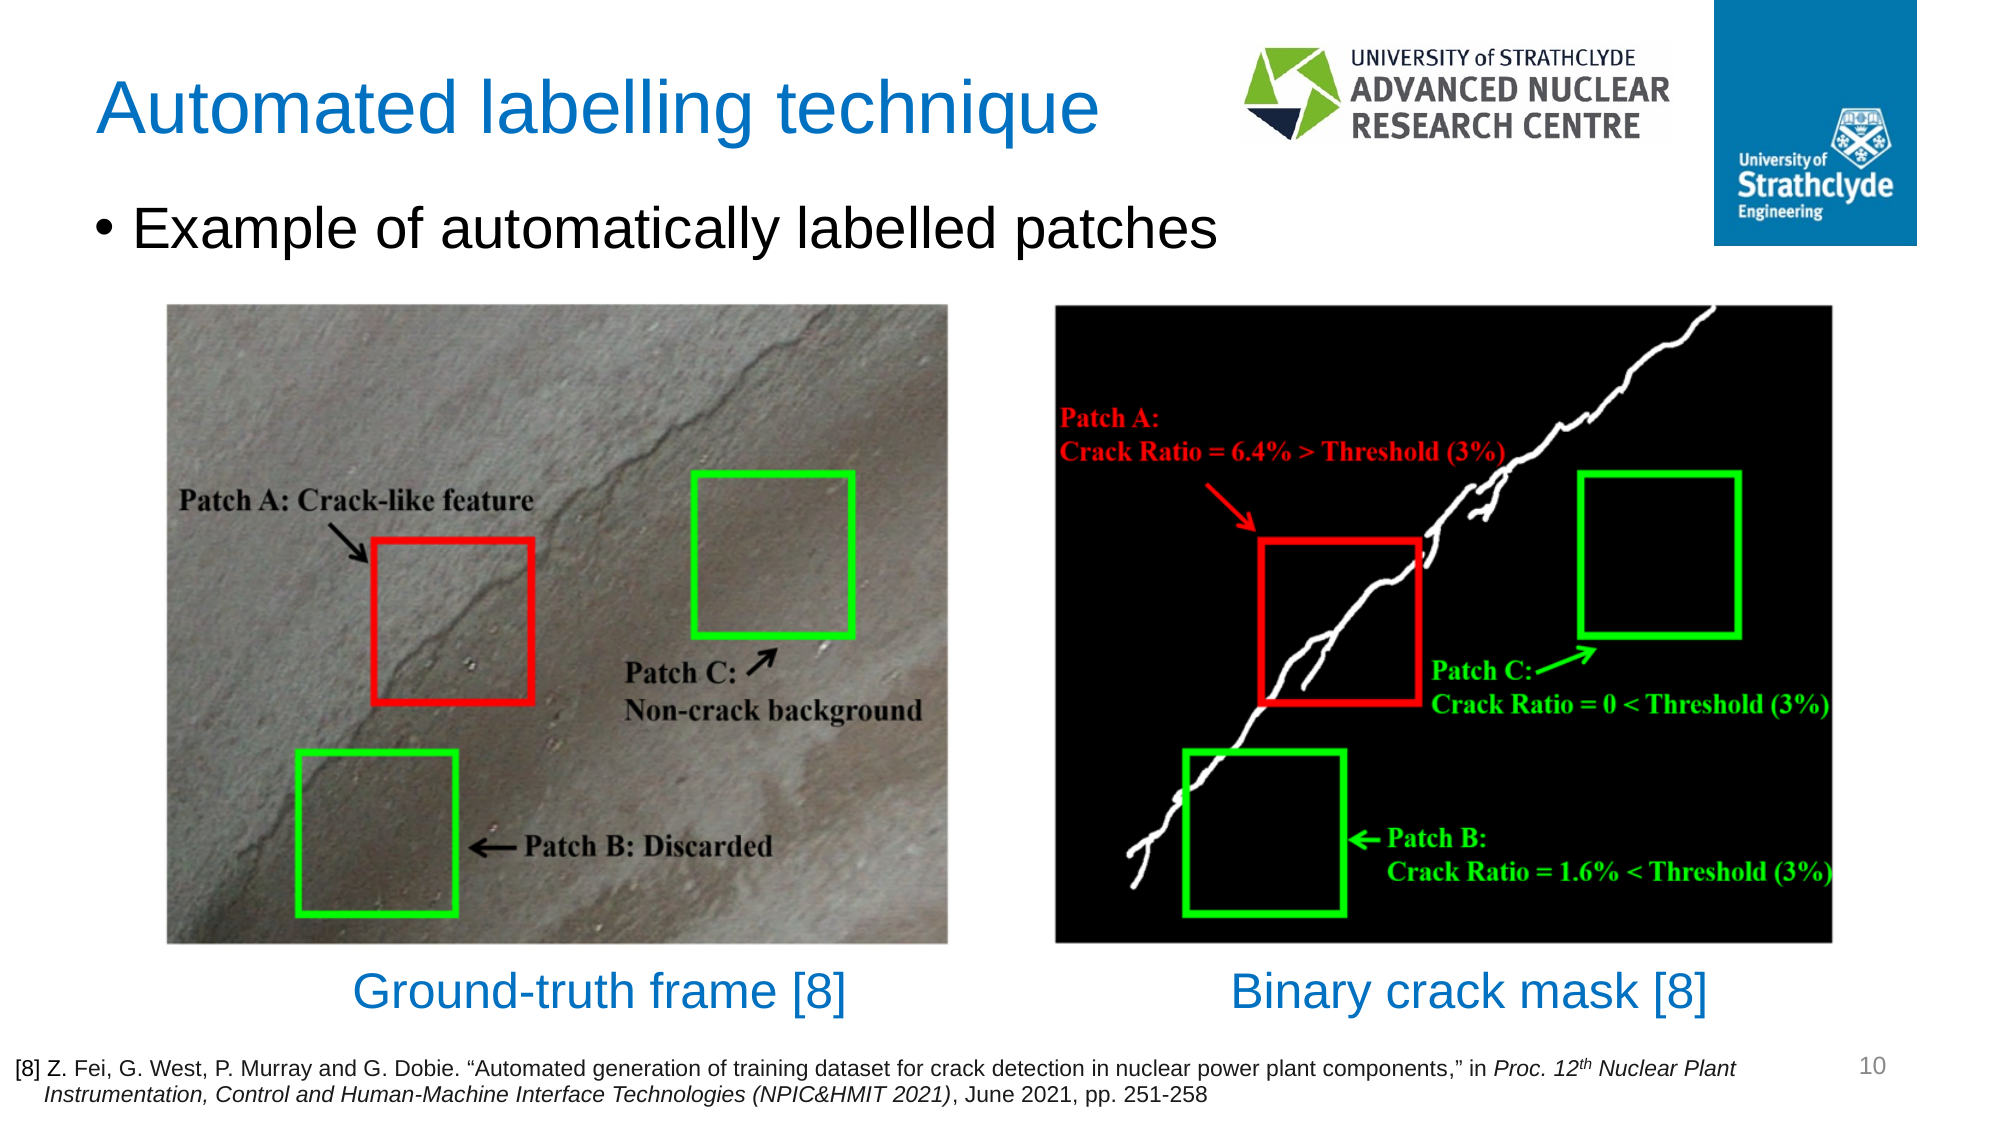

# Automated labelling technique
Example of automatically labelled patches
Ground-truth frame [8]
Binary crack mask [8]
[8] Z. Fei, G. West, P. Murray and G. Dobie. “Automated generation of training dataset for crack detection in nuclear power plant components,” in Proc. 12th Nuclear Plant Instrumentation, Control and Human-Machine Interface Technologies (NPIC&HMIT 2021), June 2021, pp. 251-258